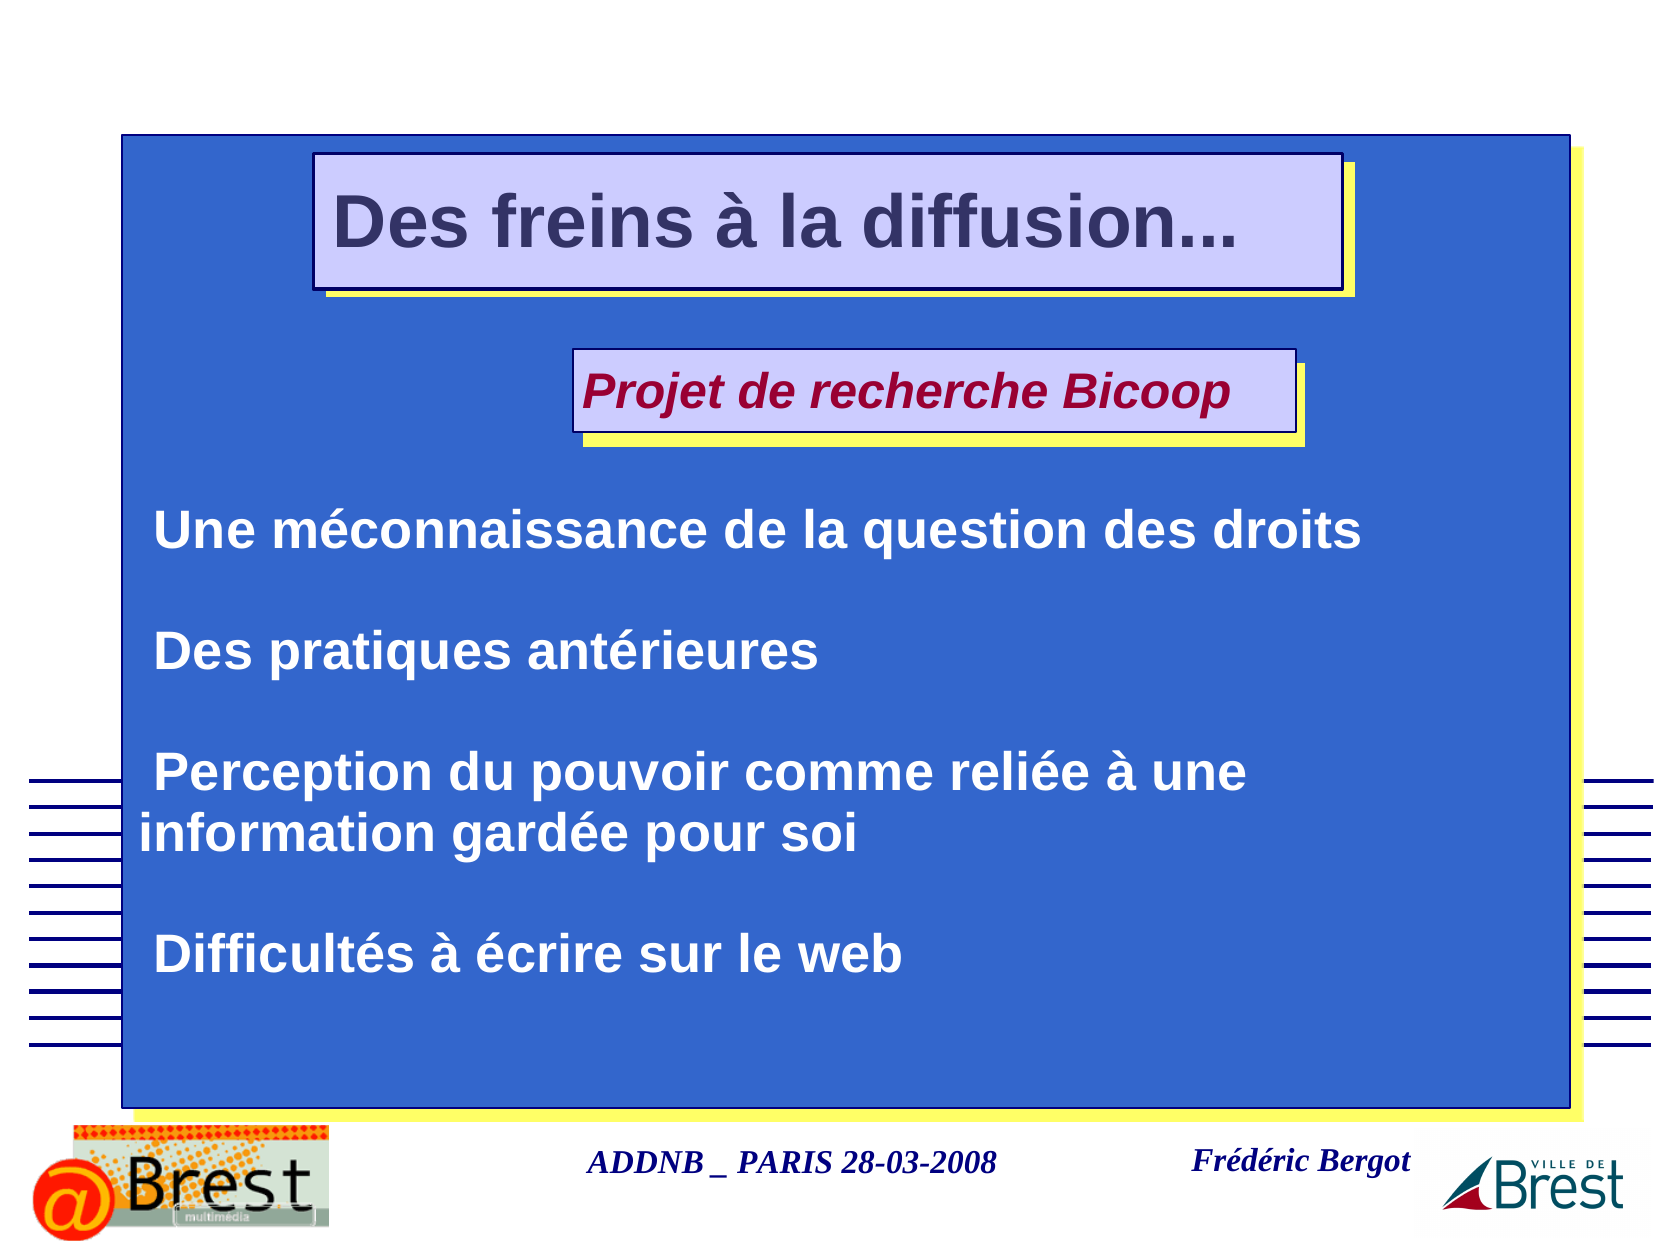

Des freins à la diffusion...
Projet de recherche Bicoop
Plus de 150 personnes form
é
 Une méconnaissance de la question des droits
 Des pratiques antérieures
 Perception du pouvoir comme reliée à une
information gardée pour soi
 Difficultés à écrire sur le web